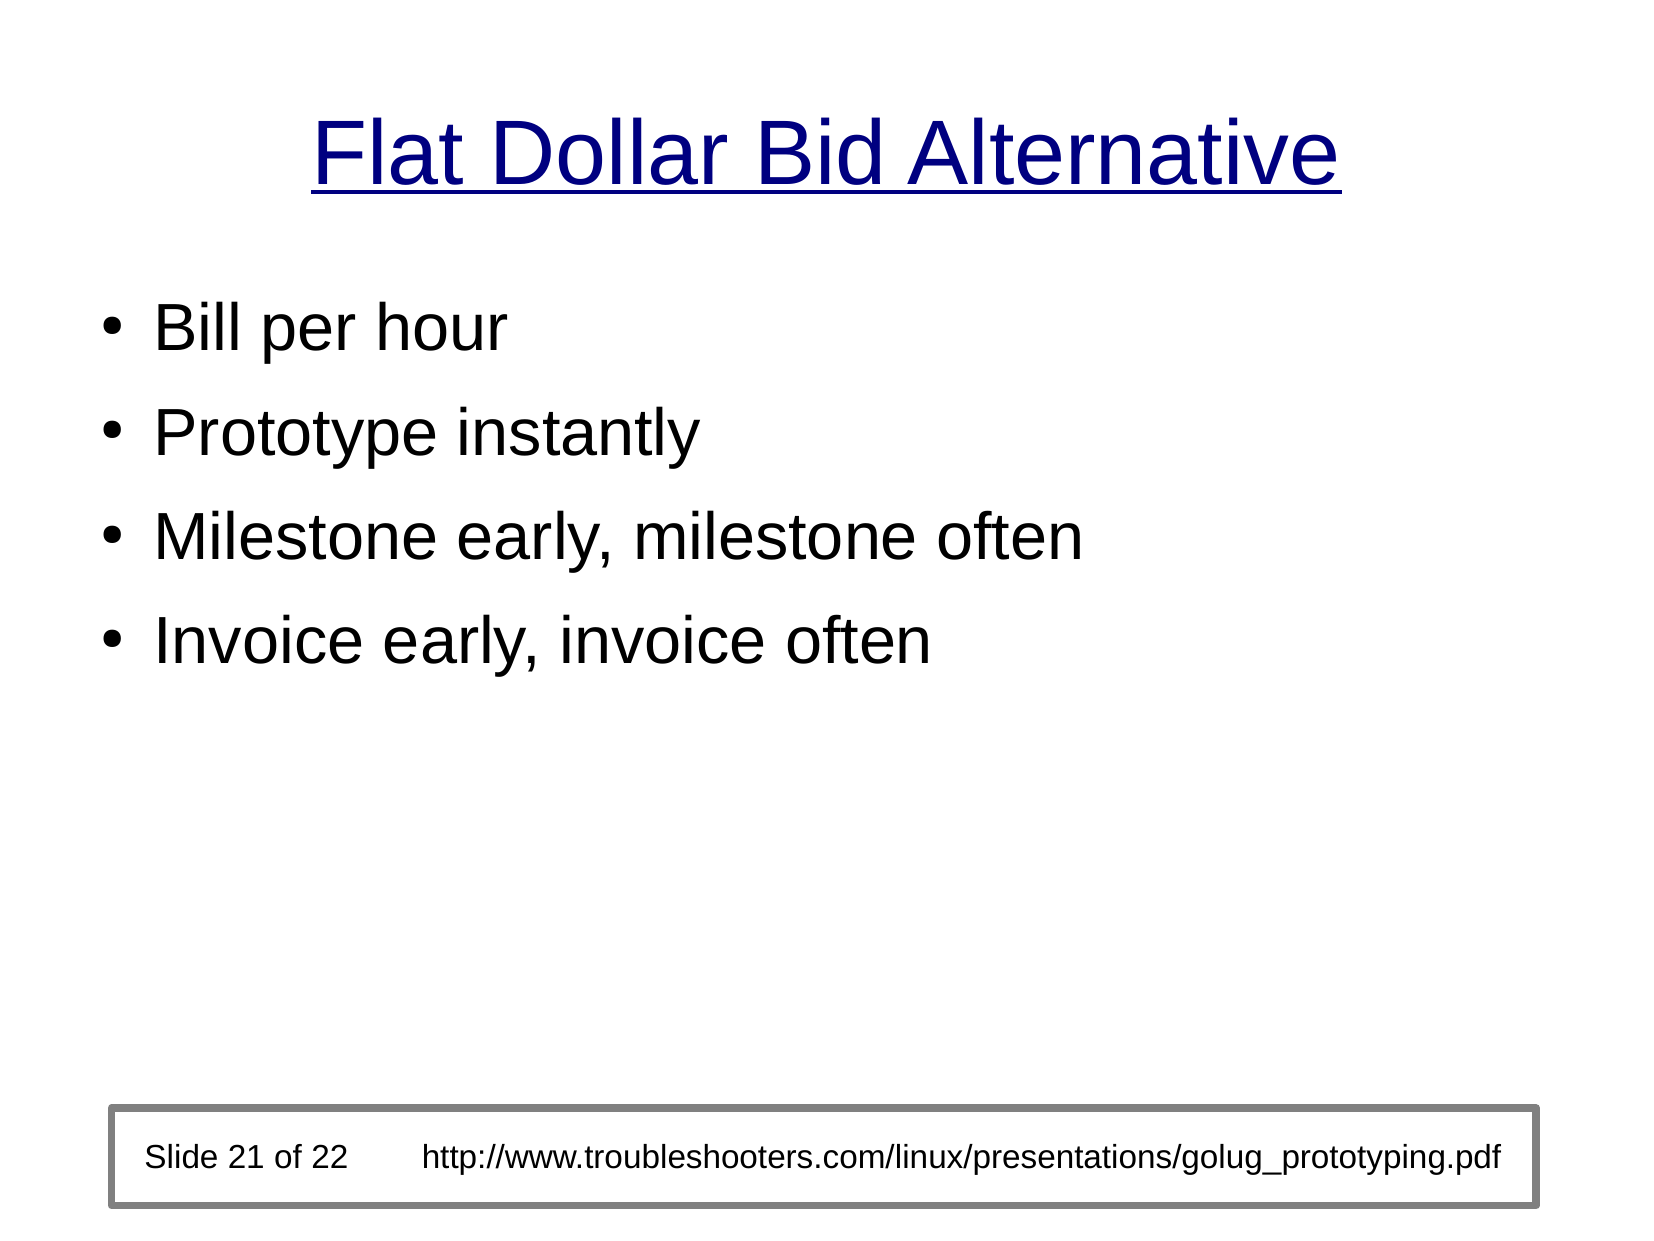

# Flat Dollar Bid Alternative
Bill per hour
Prototype instantly
Milestone early, milestone often
Invoice early, invoice often
Slide of 22 http://www.troubleshooters.com/linux/presentations/golug_prototyping.pdf